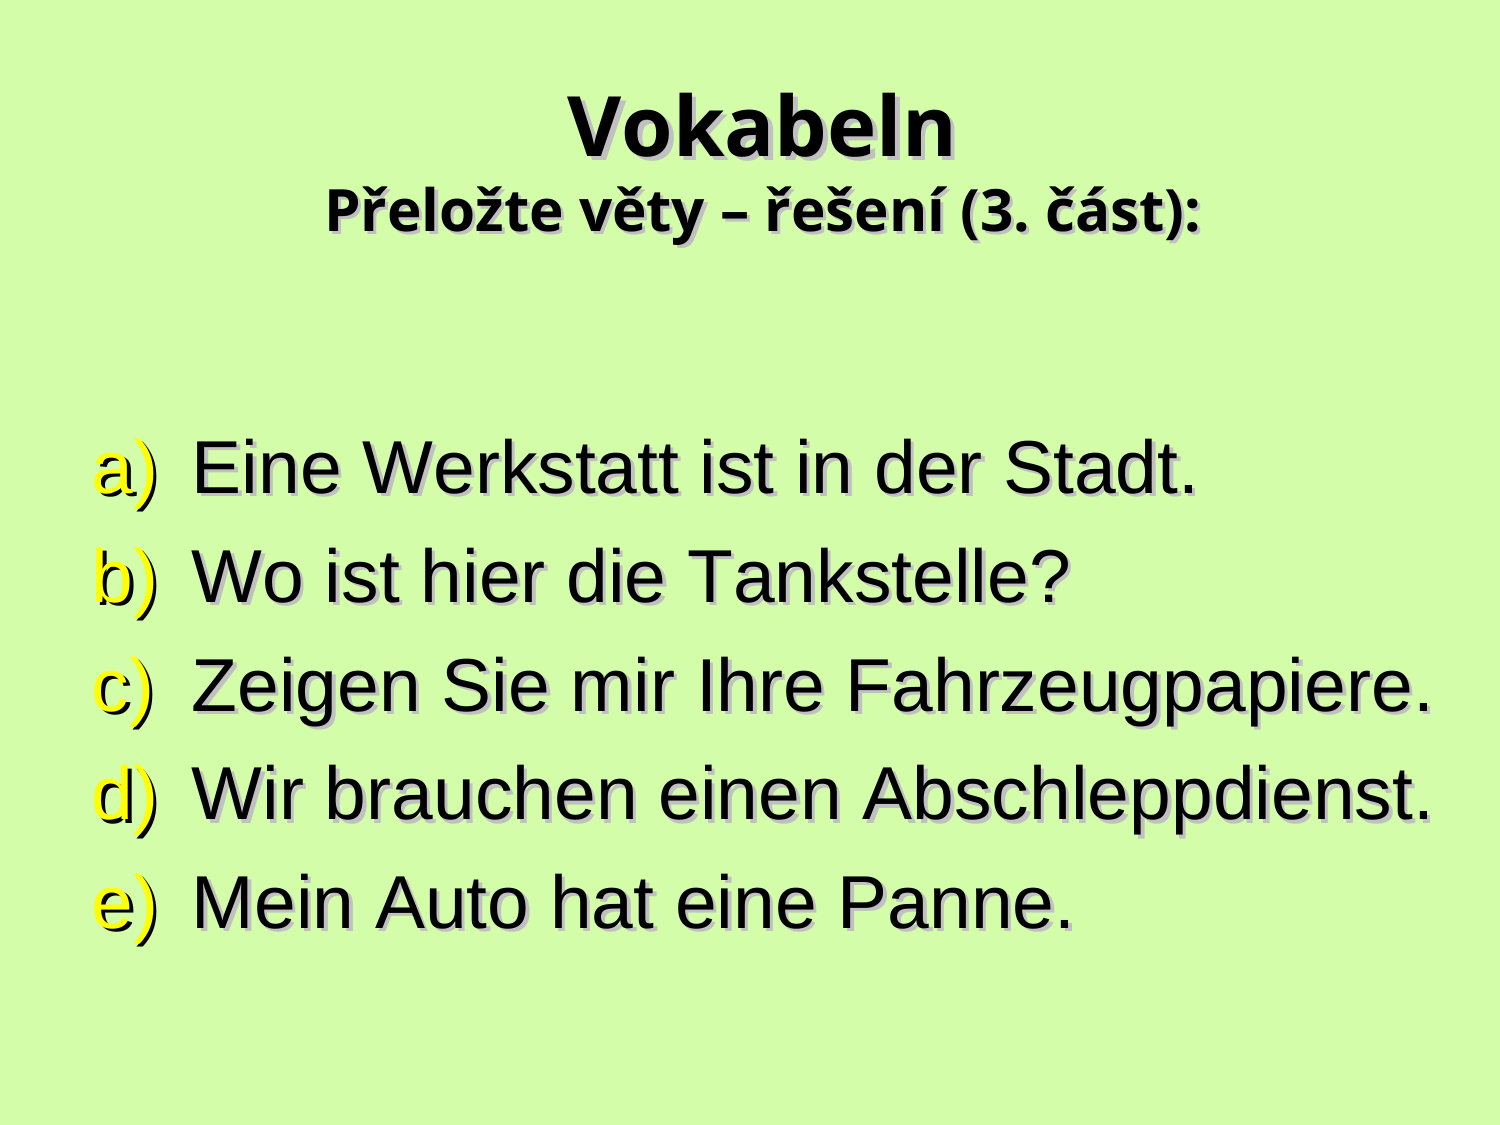

# Vokabeln Přeložte věty – řešení (3. část):
Eine Werkstatt ist in der Stadt.
Wo ist hier die Tankstelle?
Zeigen Sie mir Ihre Fahrzeugpapiere.
Wir brauchen einen Abschleppdienst.
Mein Auto hat eine Panne.